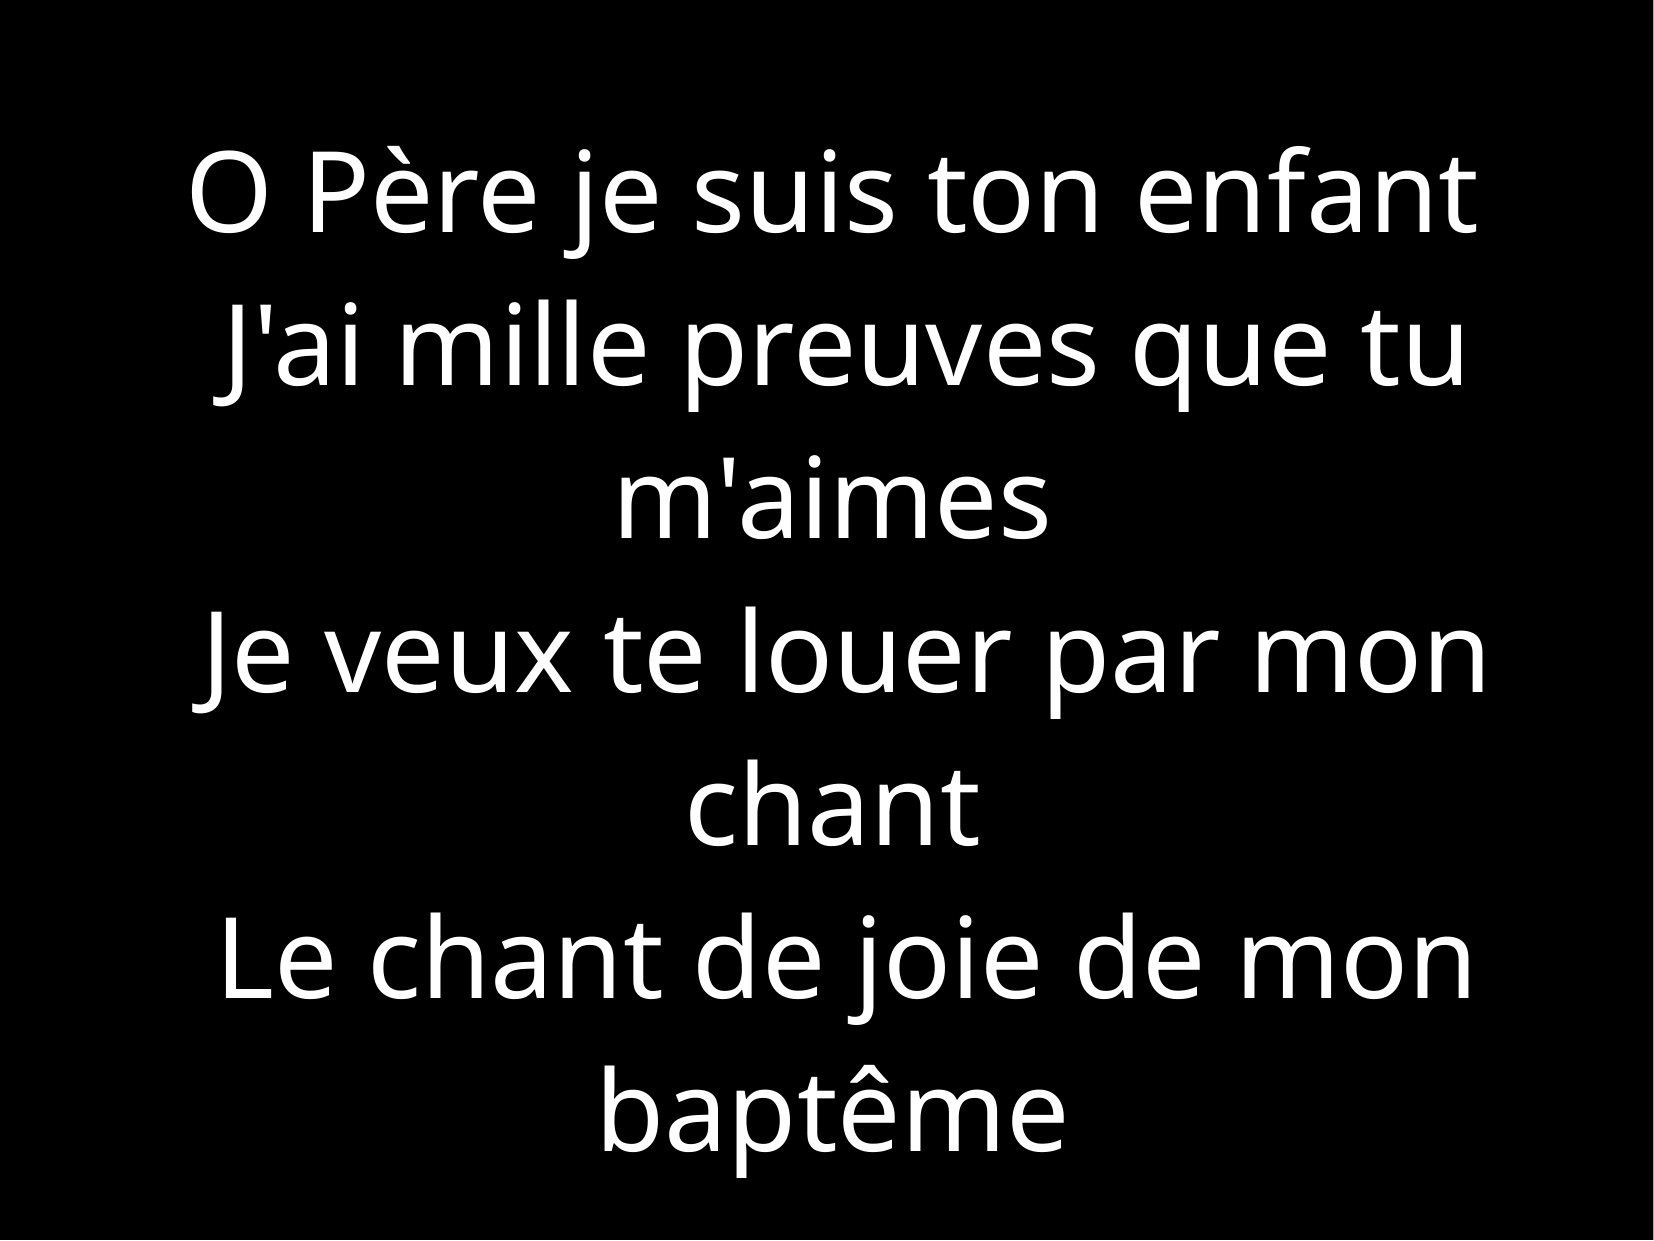

# O Père je suis ton enfant
 J'ai mille preuves que tu m'aimes
 Je veux te louer par mon chant
 Le chant de joie de mon baptême